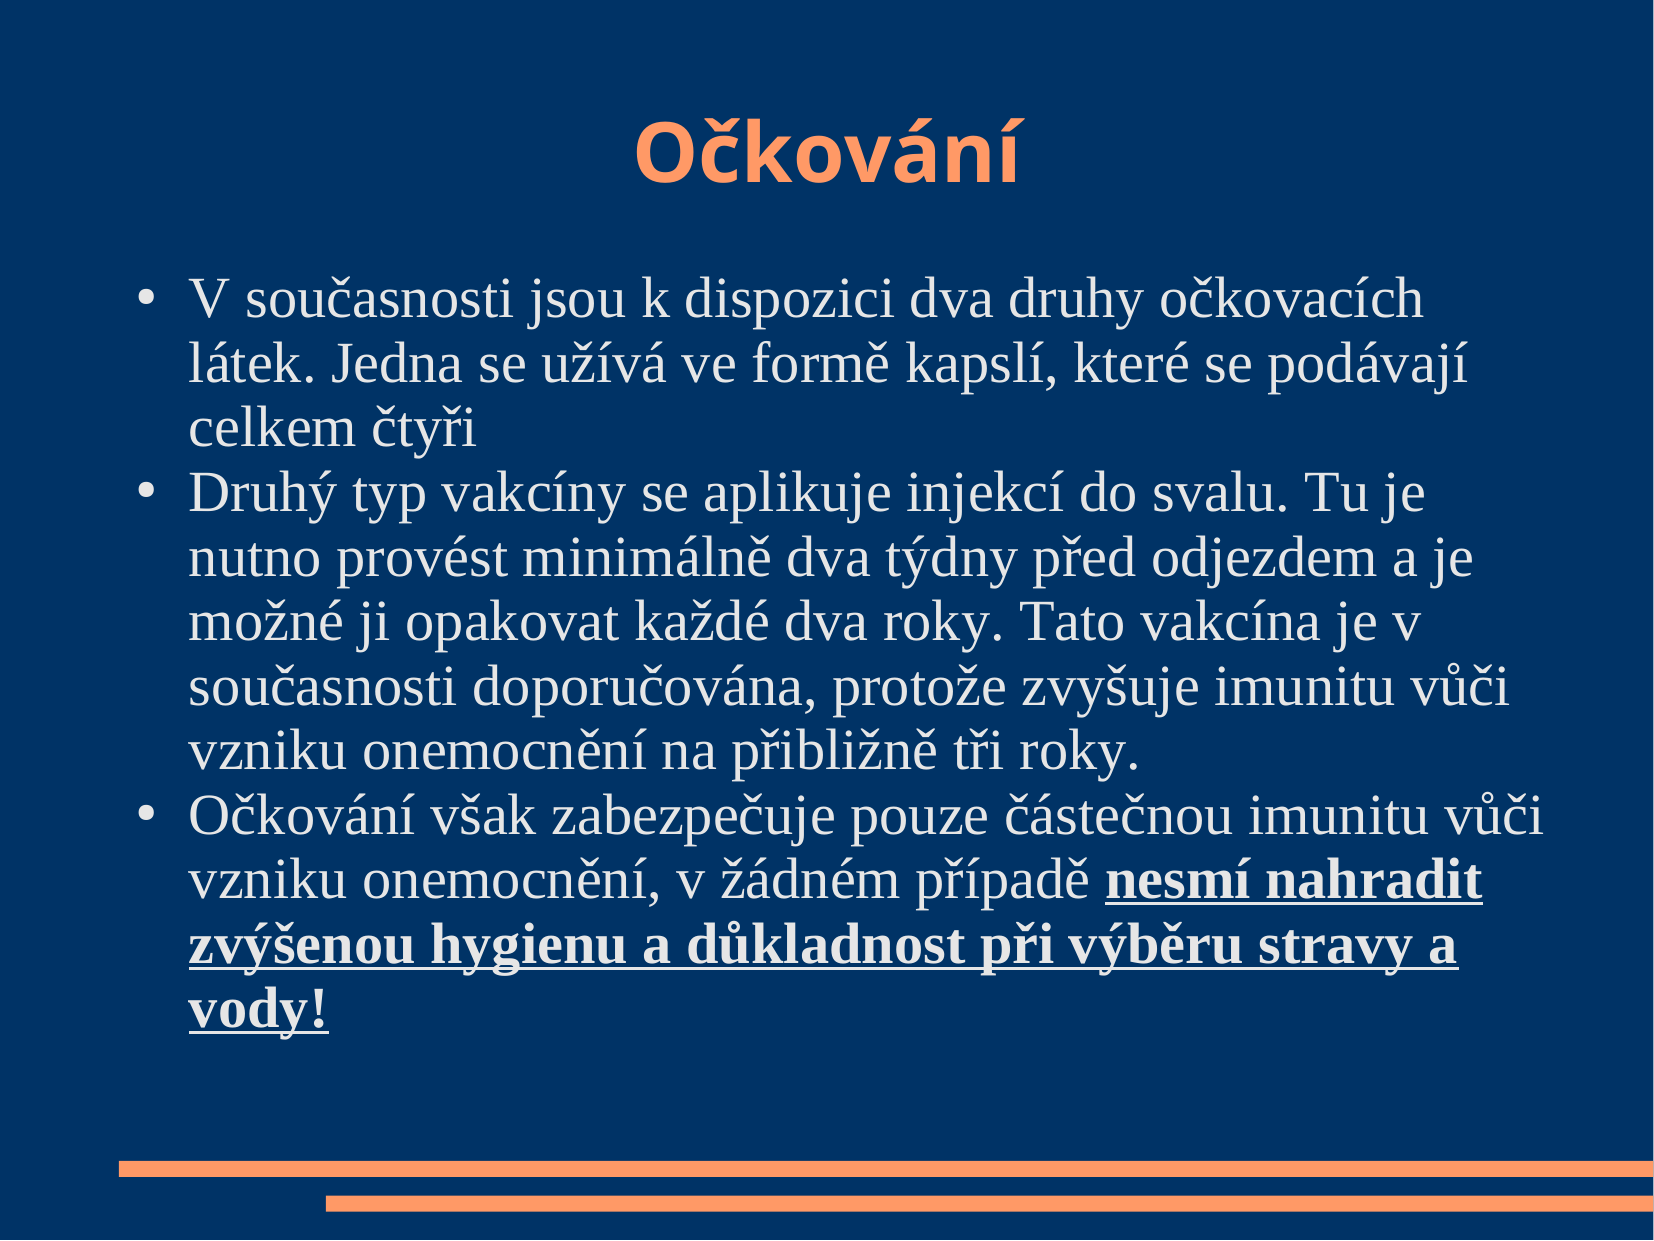

# Očkování
V současnosti jsou k dispozici dva druhy očkovacích látek. Jedna se užívá ve formě kapslí, které se podávají celkem čtyři
Druhý typ vakcíny se aplikuje injekcí do svalu. Tu je nutno provést minimálně dva týdny před odjezdem a je možné ji opakovat každé dva roky. Tato vakcína je v současnosti doporučována, protože zvyšuje imunitu vůči vzniku onemocnění na přibližně tři roky.
Očkování však zabezpečuje pouze částečnou imunitu vůči vzniku onemocnění, v žádném případě nesmí nahradit zvýšenou hygienu a důkladnost při výběru stravy a vody!